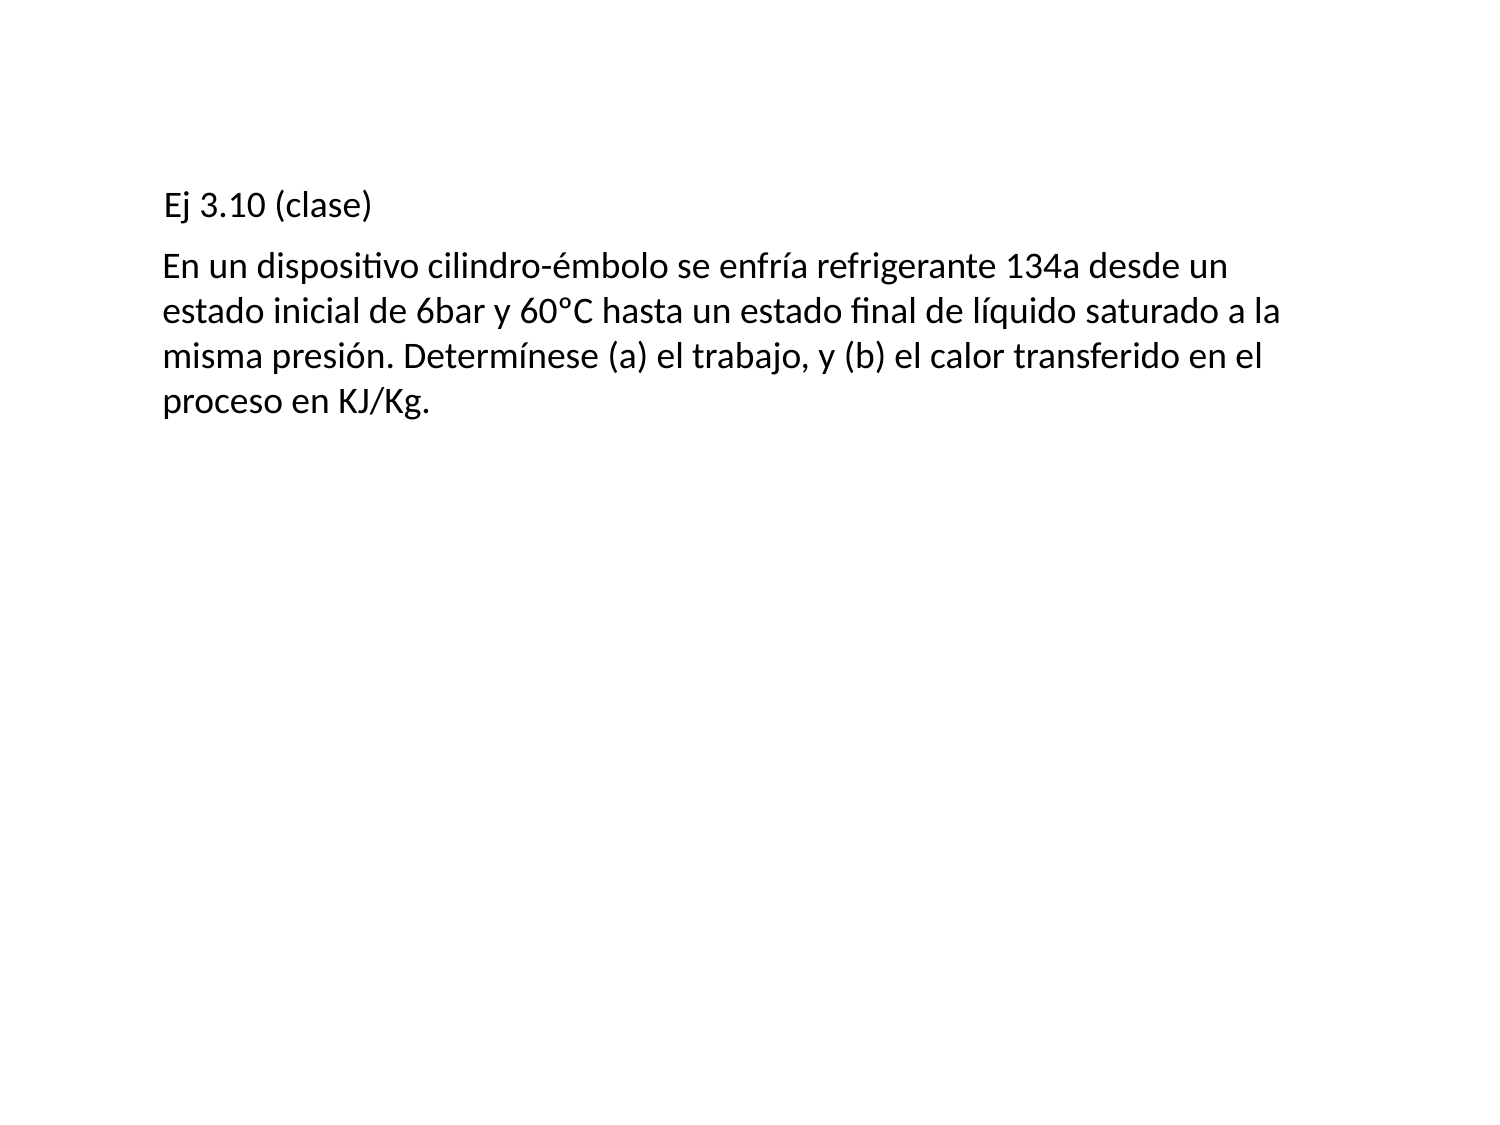

Ej 3.10 (clase)
En un dispositivo cilindro-émbolo se enfría refrigerante 134a desde un estado inicial de 6bar y 60ºC hasta un estado final de líquido saturado a la misma presión. Determínese (a) el trabajo, y (b) el calor transferido en el proceso en KJ/Kg.